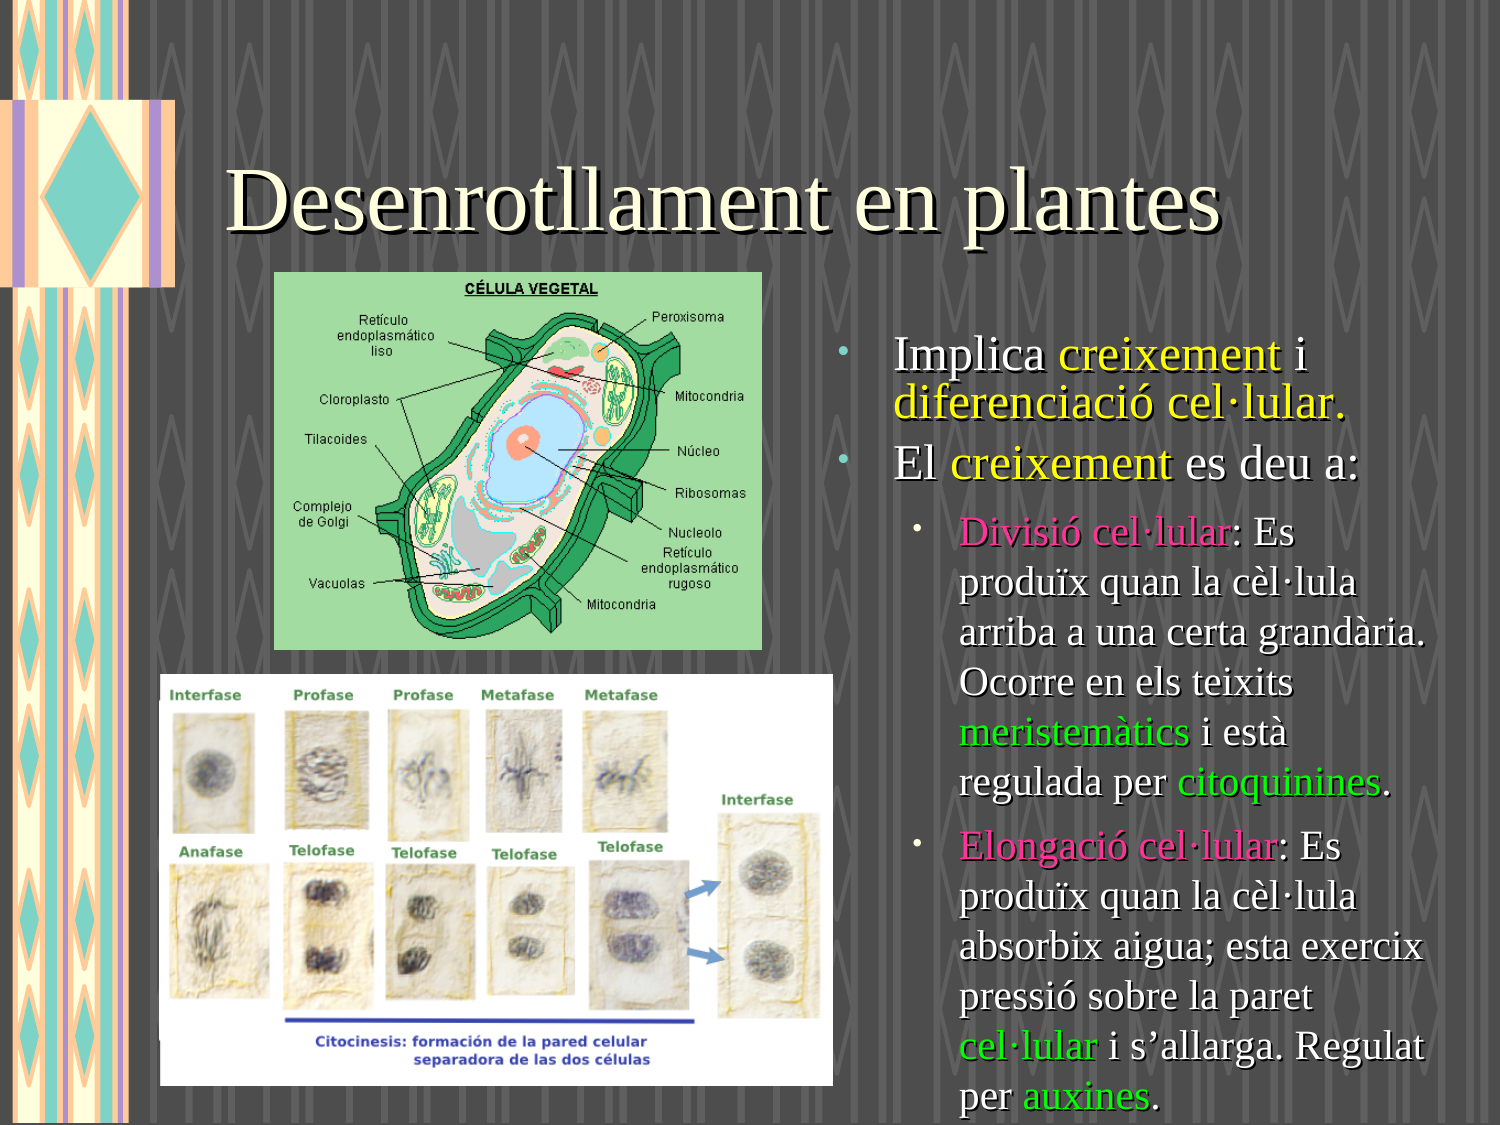

# Desenrotllament en plantes
Implica creixement i diferenciació cel·lular.
El creixement es deu a:
Divisió cel·lular: Es produïx quan la cèl·lula arriba a una certa grandària. Ocorre en els teixits meristemàtics i està regulada per citoquinines.
Elongació cel·lular: Es produïx quan la cèl·lula absorbix aigua; esta exercix pressió sobre la paret cel·lular i s’allarga. Regulat per auxines.